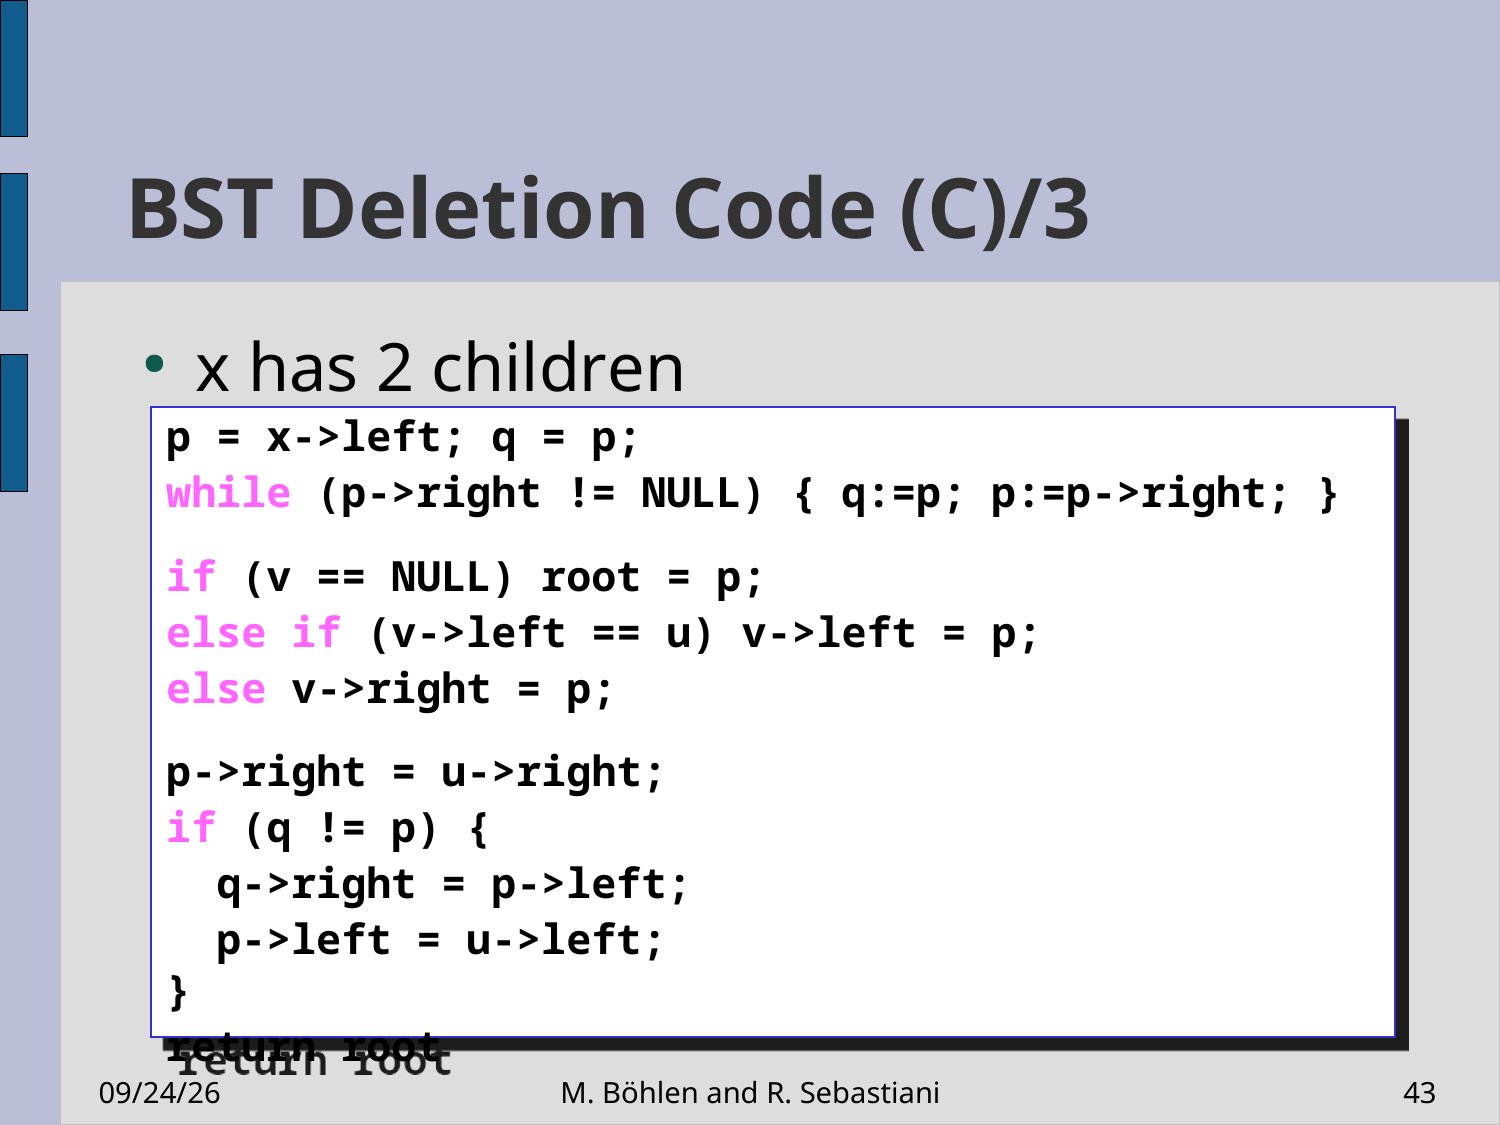

# BST Deletion Code (C)/3
x has 2 children
p = x->left; q = p;
while (p->right != NULL) { q:=p; p:=p->right; }
if (v == NULL) root = p;
else if (v->left == u) v->left = p;
else v->right = p;
p->right = u->right;
if (q != p) {
 q->right = p->left;
 p->left = u->left;
}
return root
M. Böhlen and R. Sebastiani
43